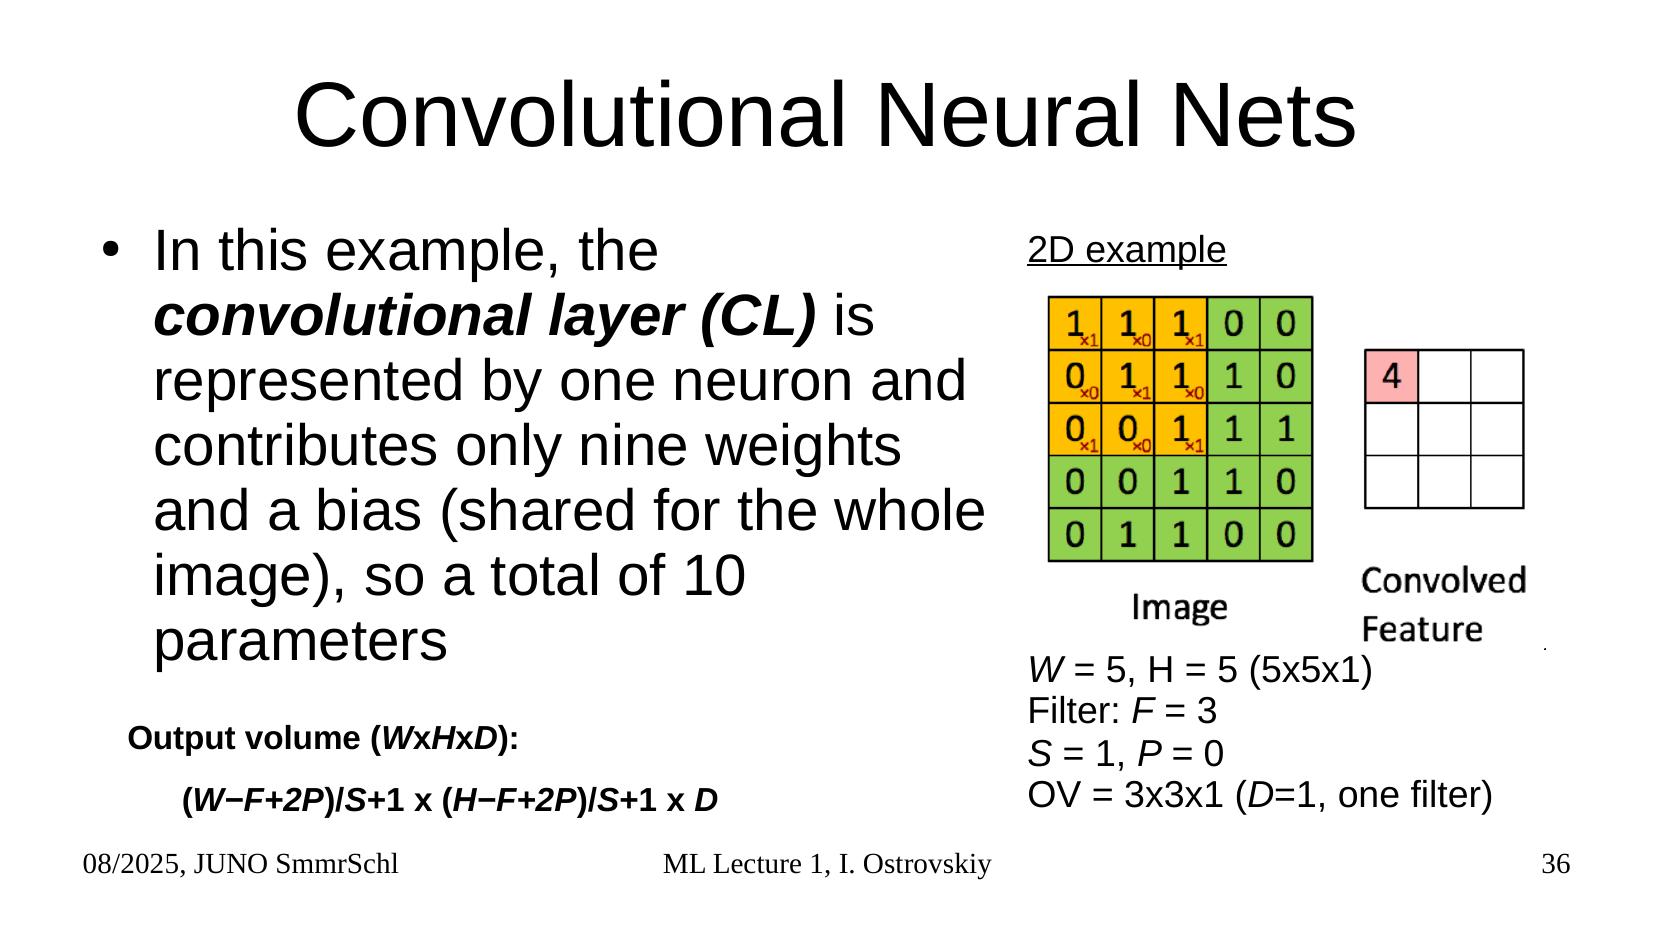

# Convolutional Neural Nets
In this example, the convolutional layer (CL) is represented by one neuron and contributes only nine weights and a bias (shared for the whole image), so a total of 10 parameters
2D example
W = 5, H = 5 (5x5x1)
Filter: F = 3
S = 1, P = 0
OV = 3x3x1 (D=1, one filter)
Output volume (WxHxD):
(W−F+2P)/S+1 x (H−F+2P)/S+1 x D
08/2025, JUNO SmmrSchl
ML Lecture 1, I. Ostrovskiy
36